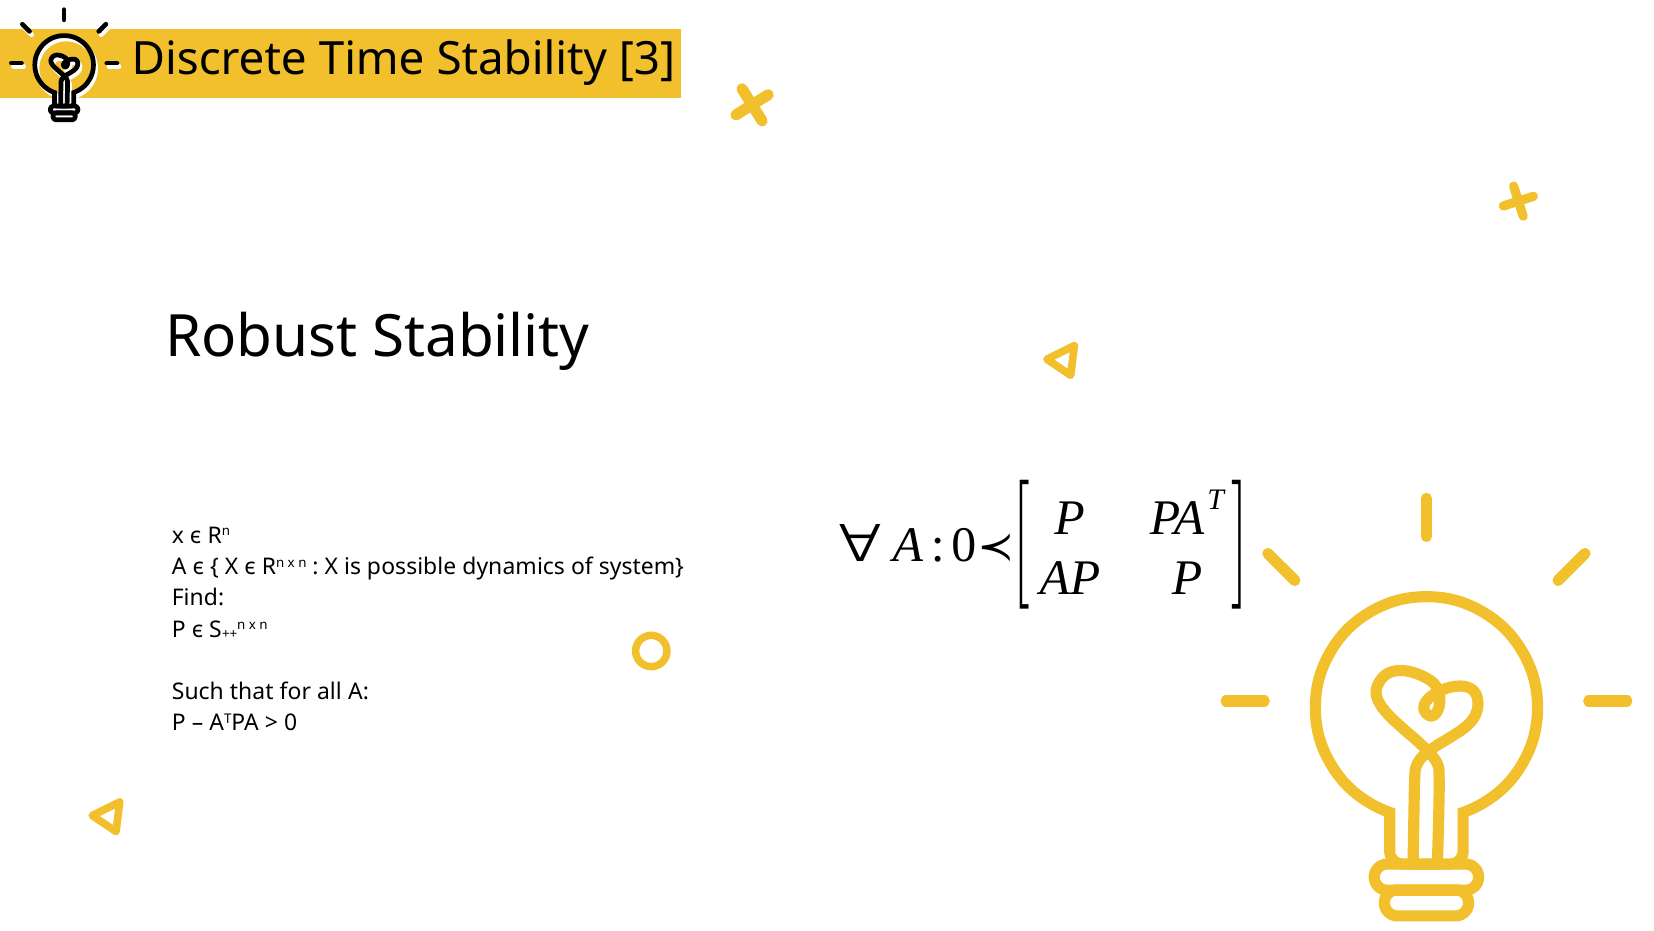

Discrete Time Stability [3]
# Robust Stability
x ϵ Rn
A ϵ { X ϵ Rn x n : X is possible dynamics of system}
Find:
P ϵ S++n x n
Such that for all A:
P – ATPA > 0